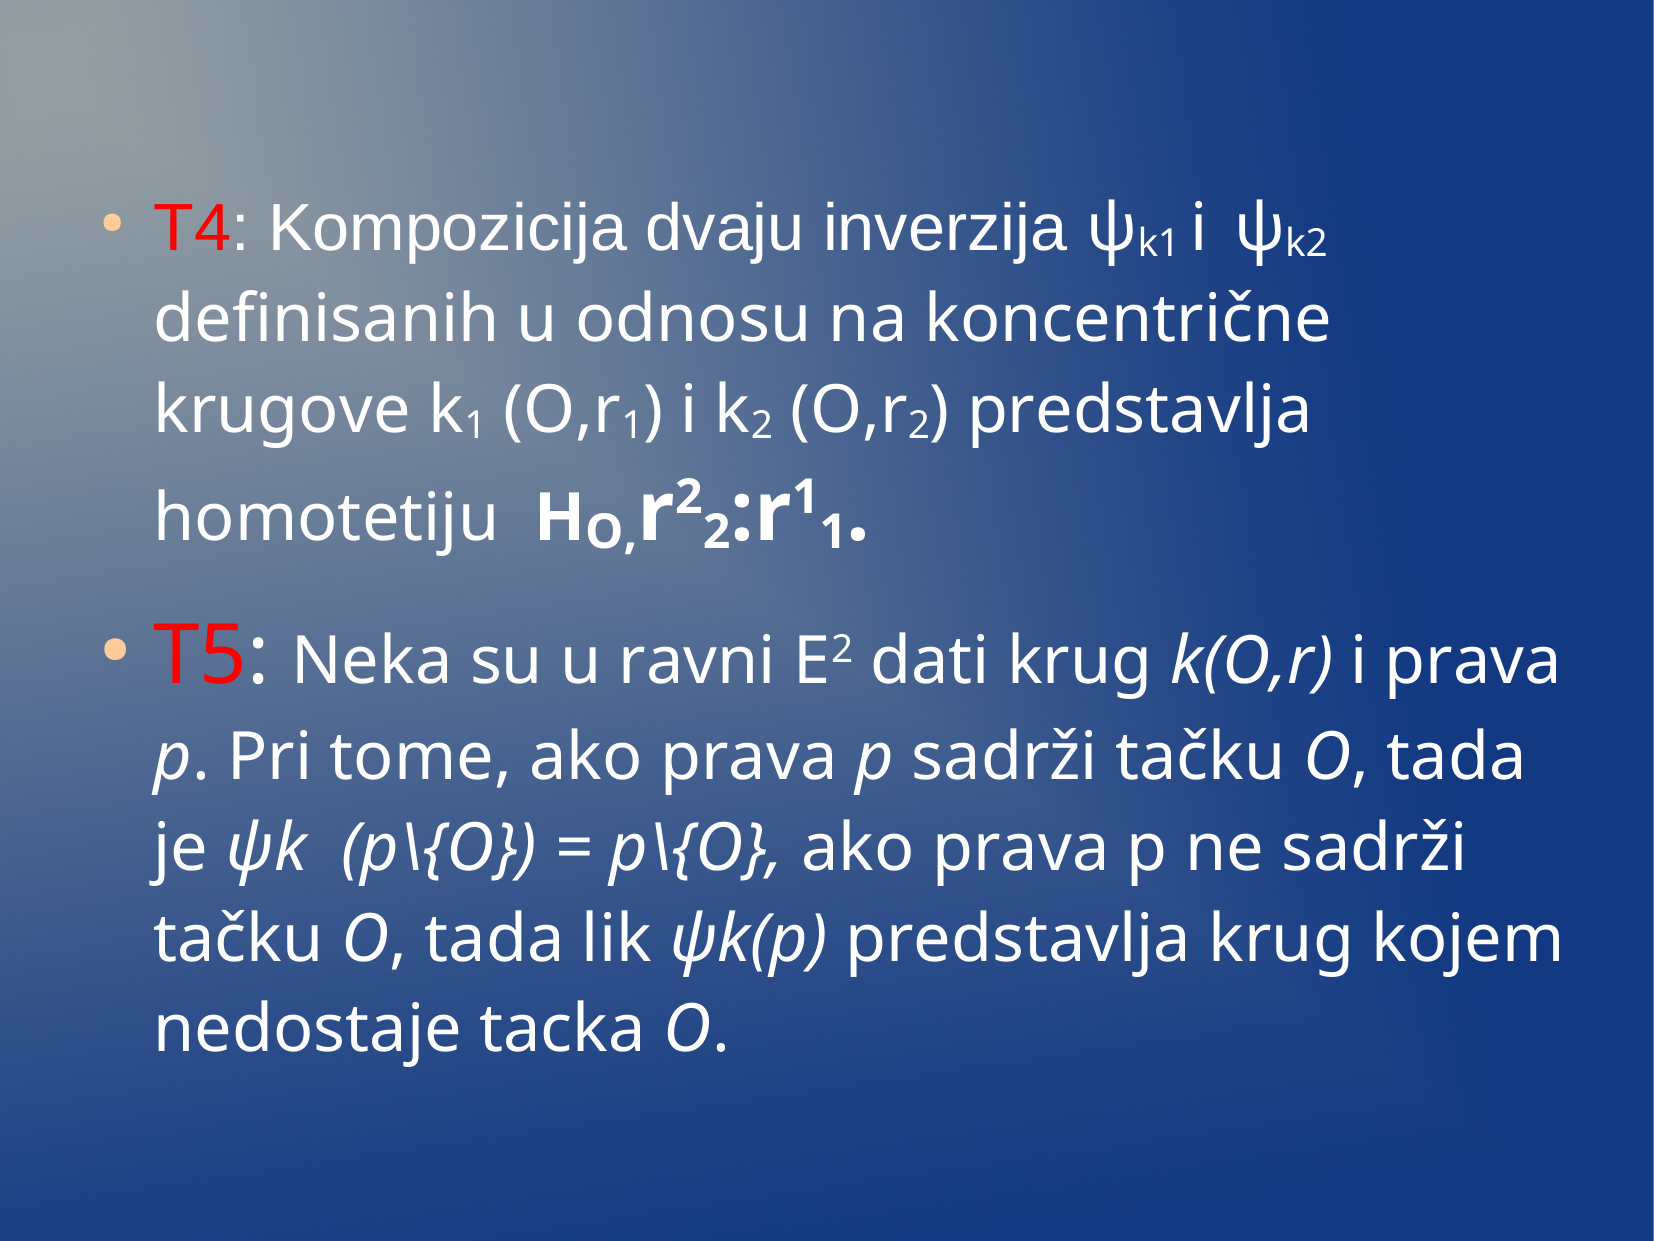

#
T4: Kompozicija dvaju inverzija ψk1 i ψk2 definisanih u odnosu na koncentrične krugove k1 (O,r1) i k2 (O,r2) predstavlja homotetiju HO,r22:r11.
T5: Neka su u ravni E2 dati krug k(O,r) i prava p. Pri tome, ako prava p sadrži tačku O, tada je ψk (p\{O}) = p\{O}, ako prava p ne sadrži tačku O, tada lik ψk(p) predstavlja krug kojem nedostaje tacka O.